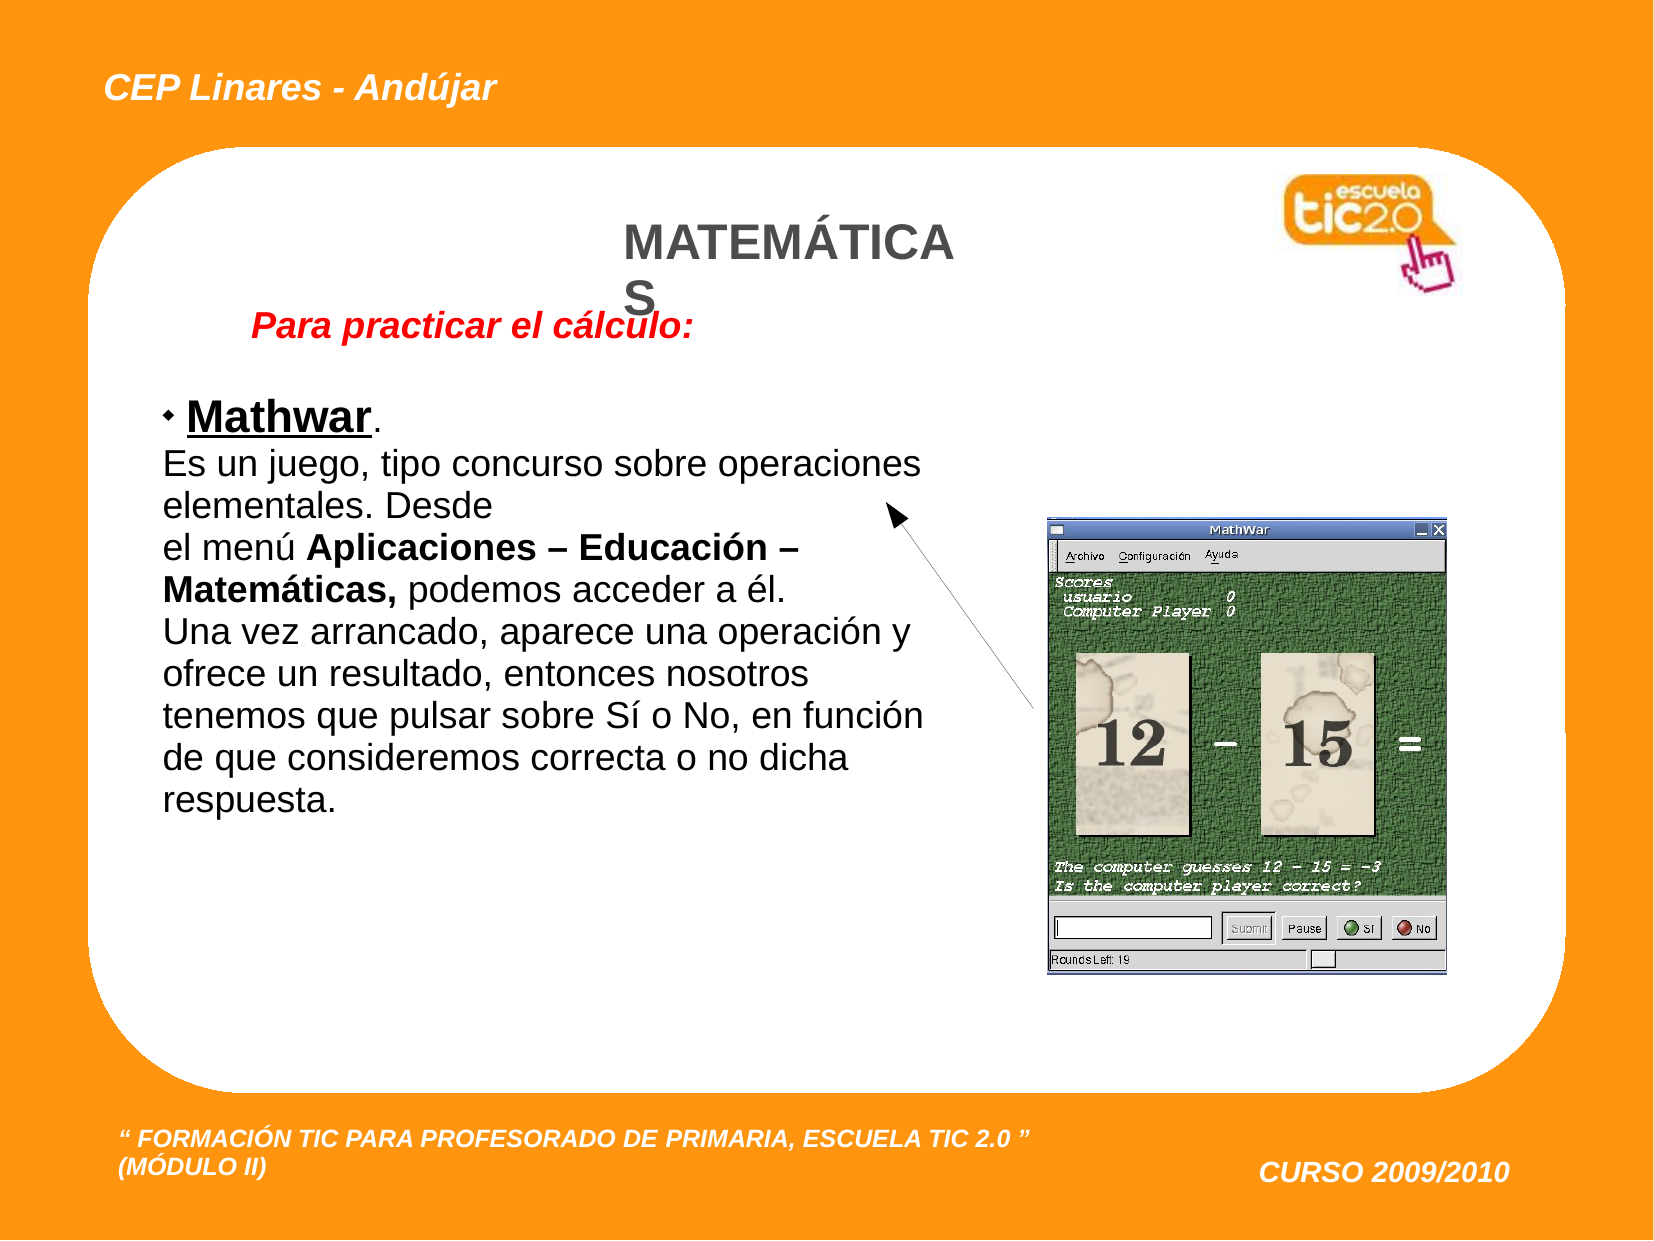

MATEMÁTICAS
Para practicar el cálculo:
 Mathwar.
Es un juego, tipo concurso sobre operaciones elementales. Desde
el menú Aplicaciones – Educación – Matemáticas, podemos acceder a él.
Una vez arrancado, aparece una operación y
ofrece un resultado, entonces nosotros tenemos que pulsar sobre Sí o No, en función de que consideremos correcta o no dicha respuesta.